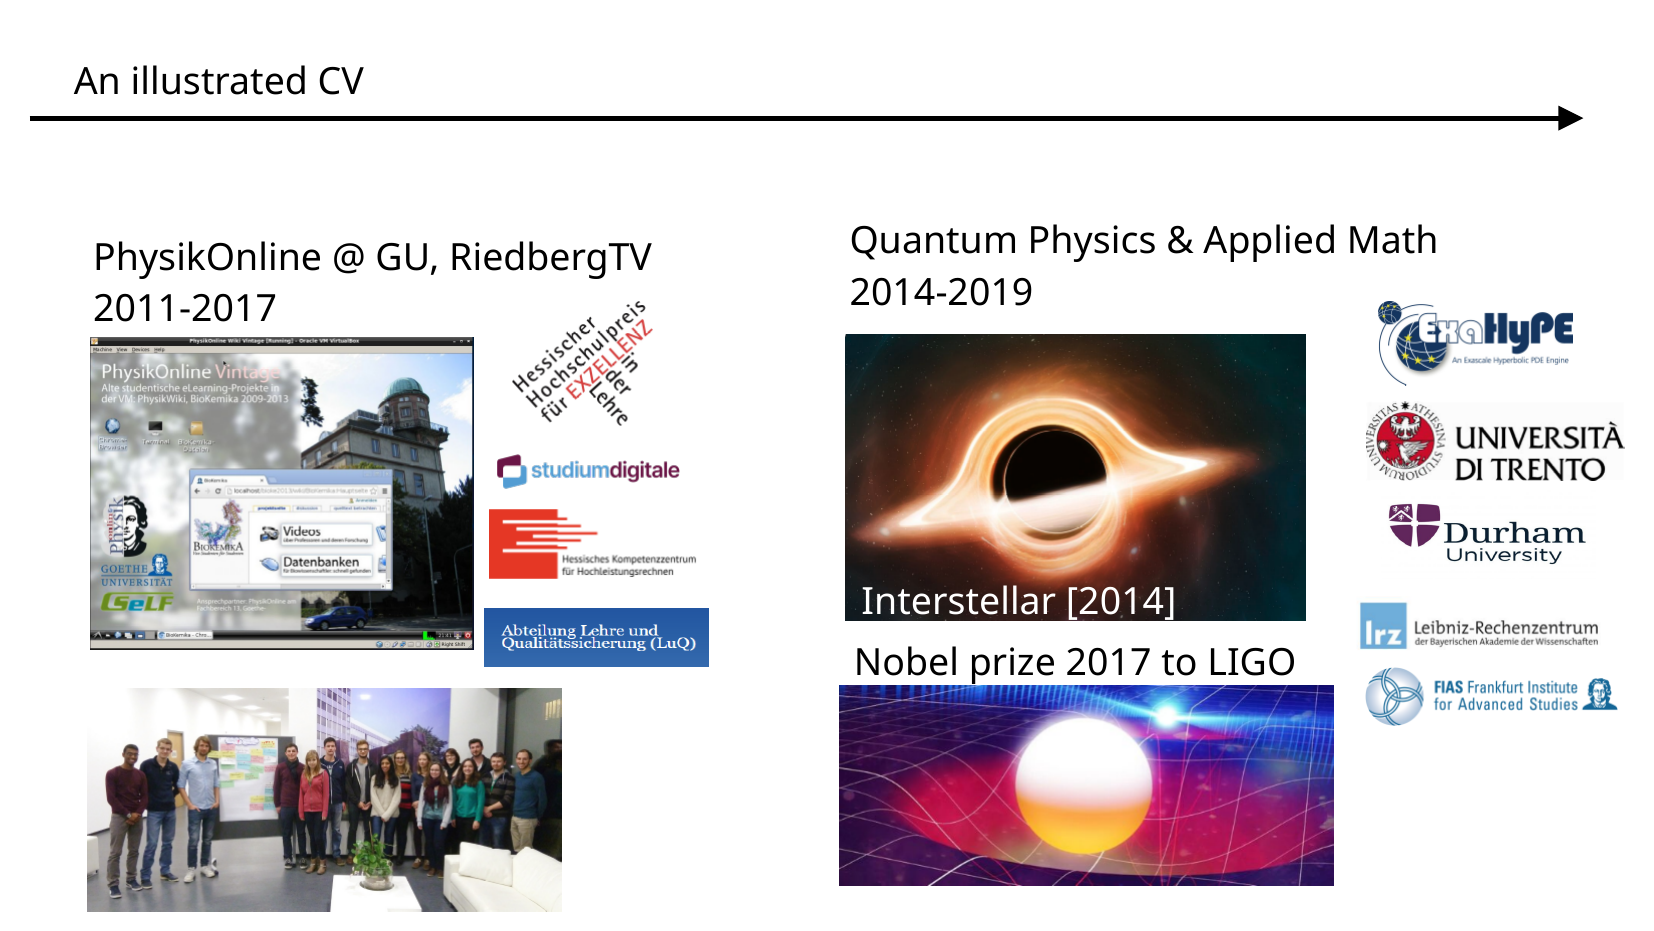

An illustrated CV
Quantum Physics & Applied Math
2014-2019
PhysikOnline @ GU, RiedbergTV
2011-2017
Interstellar [2014]
Nobel prize 2017 to LIGO